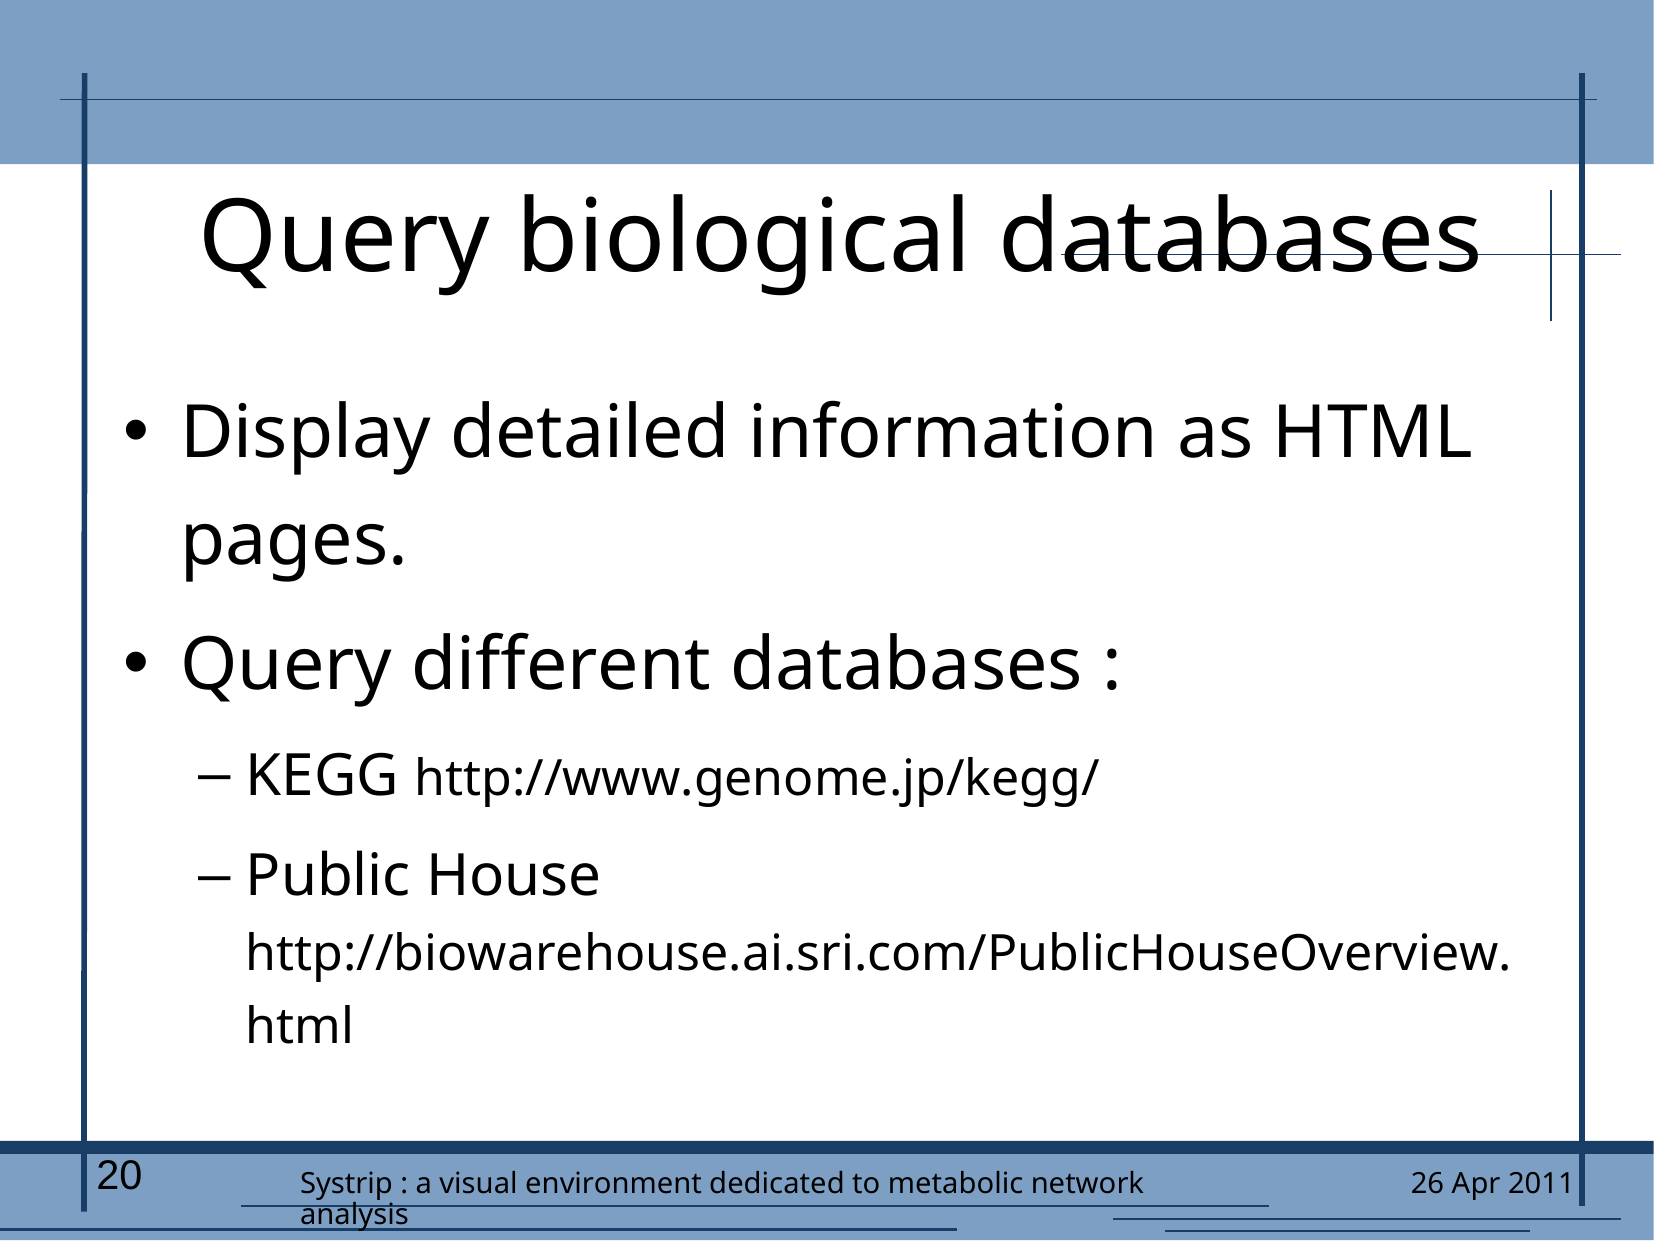

# Query biological databases
Display detailed information as HTML pages.
Query different databases :
KEGG http://www.genome.jp/kegg/
Public House http://biowarehouse.ai.sri.com/PublicHouseOverview.html
Systrip : a visual environment dedicated to metabolic network analysis
26 Apr 2011